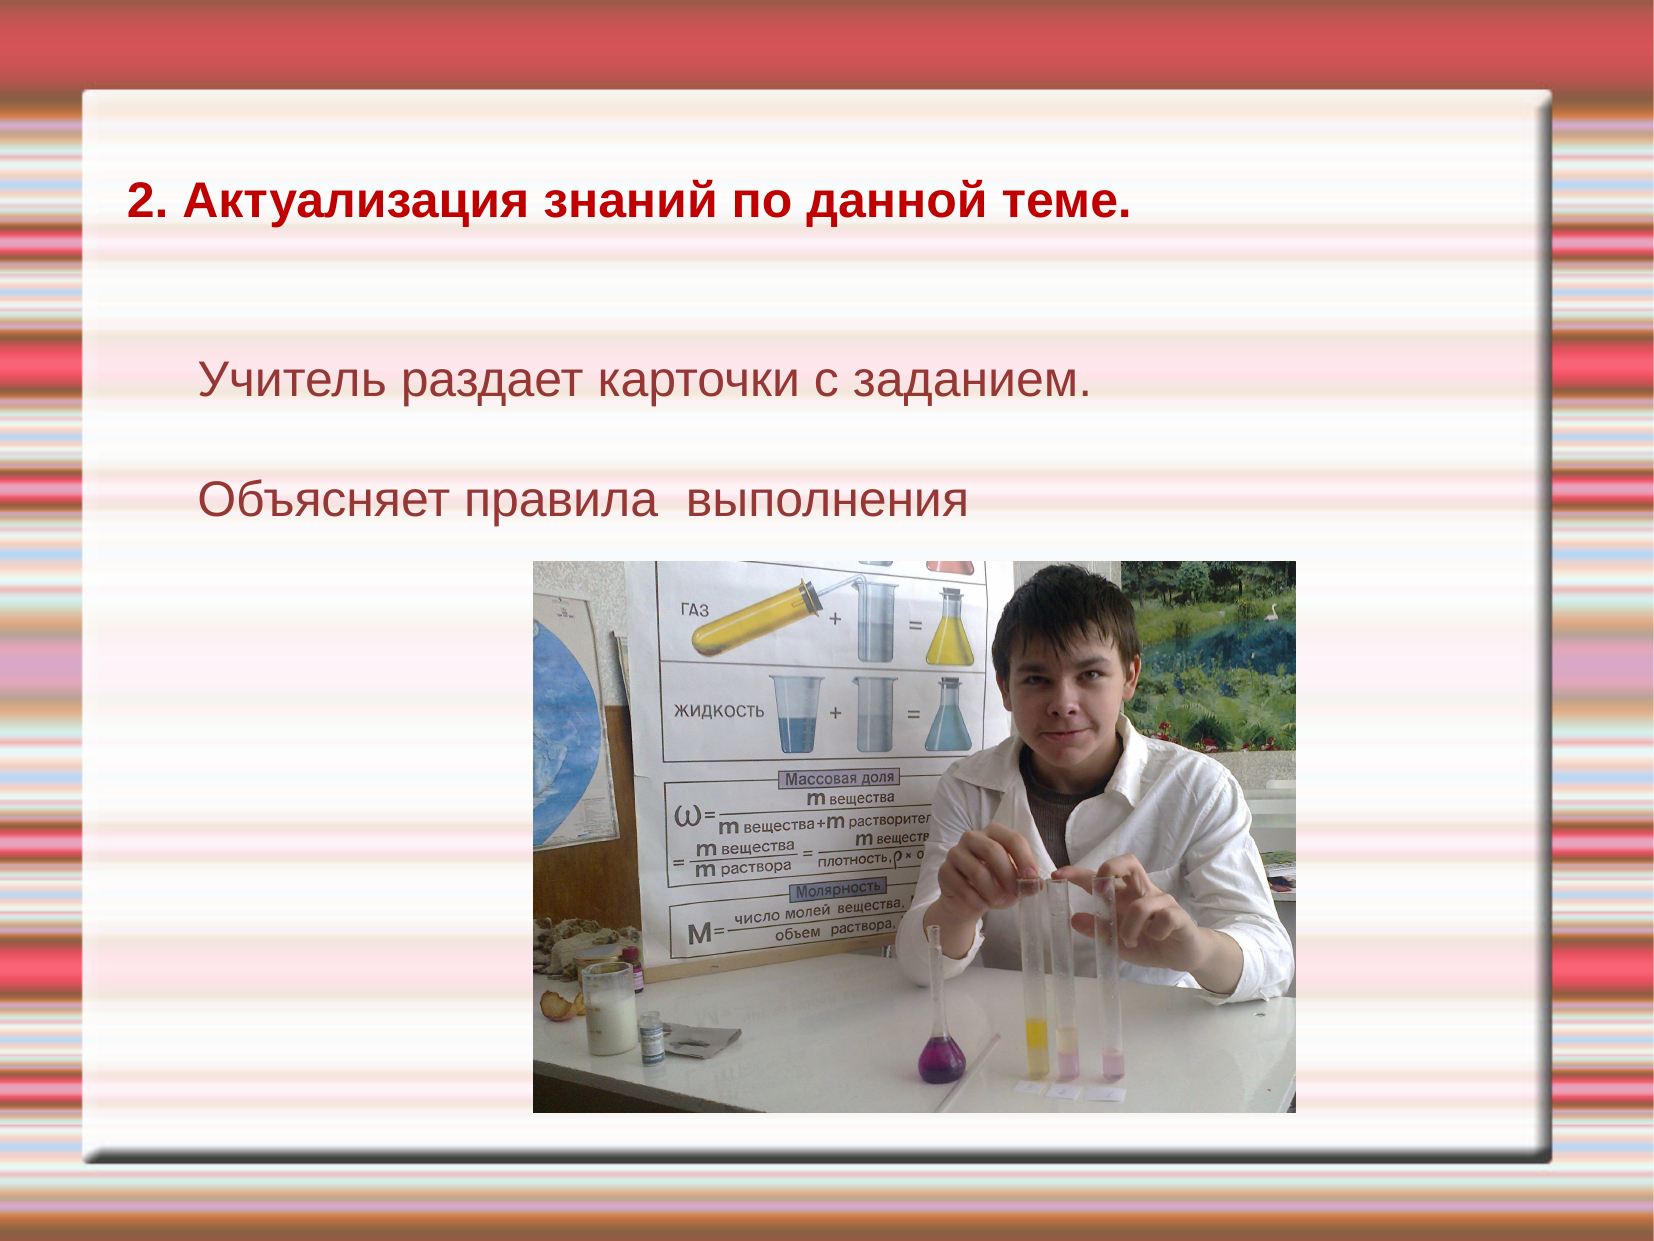

2. Актуализация знаний по данной теме.
Учитель раздает карточки с заданием.
Объясняет правила выполнения